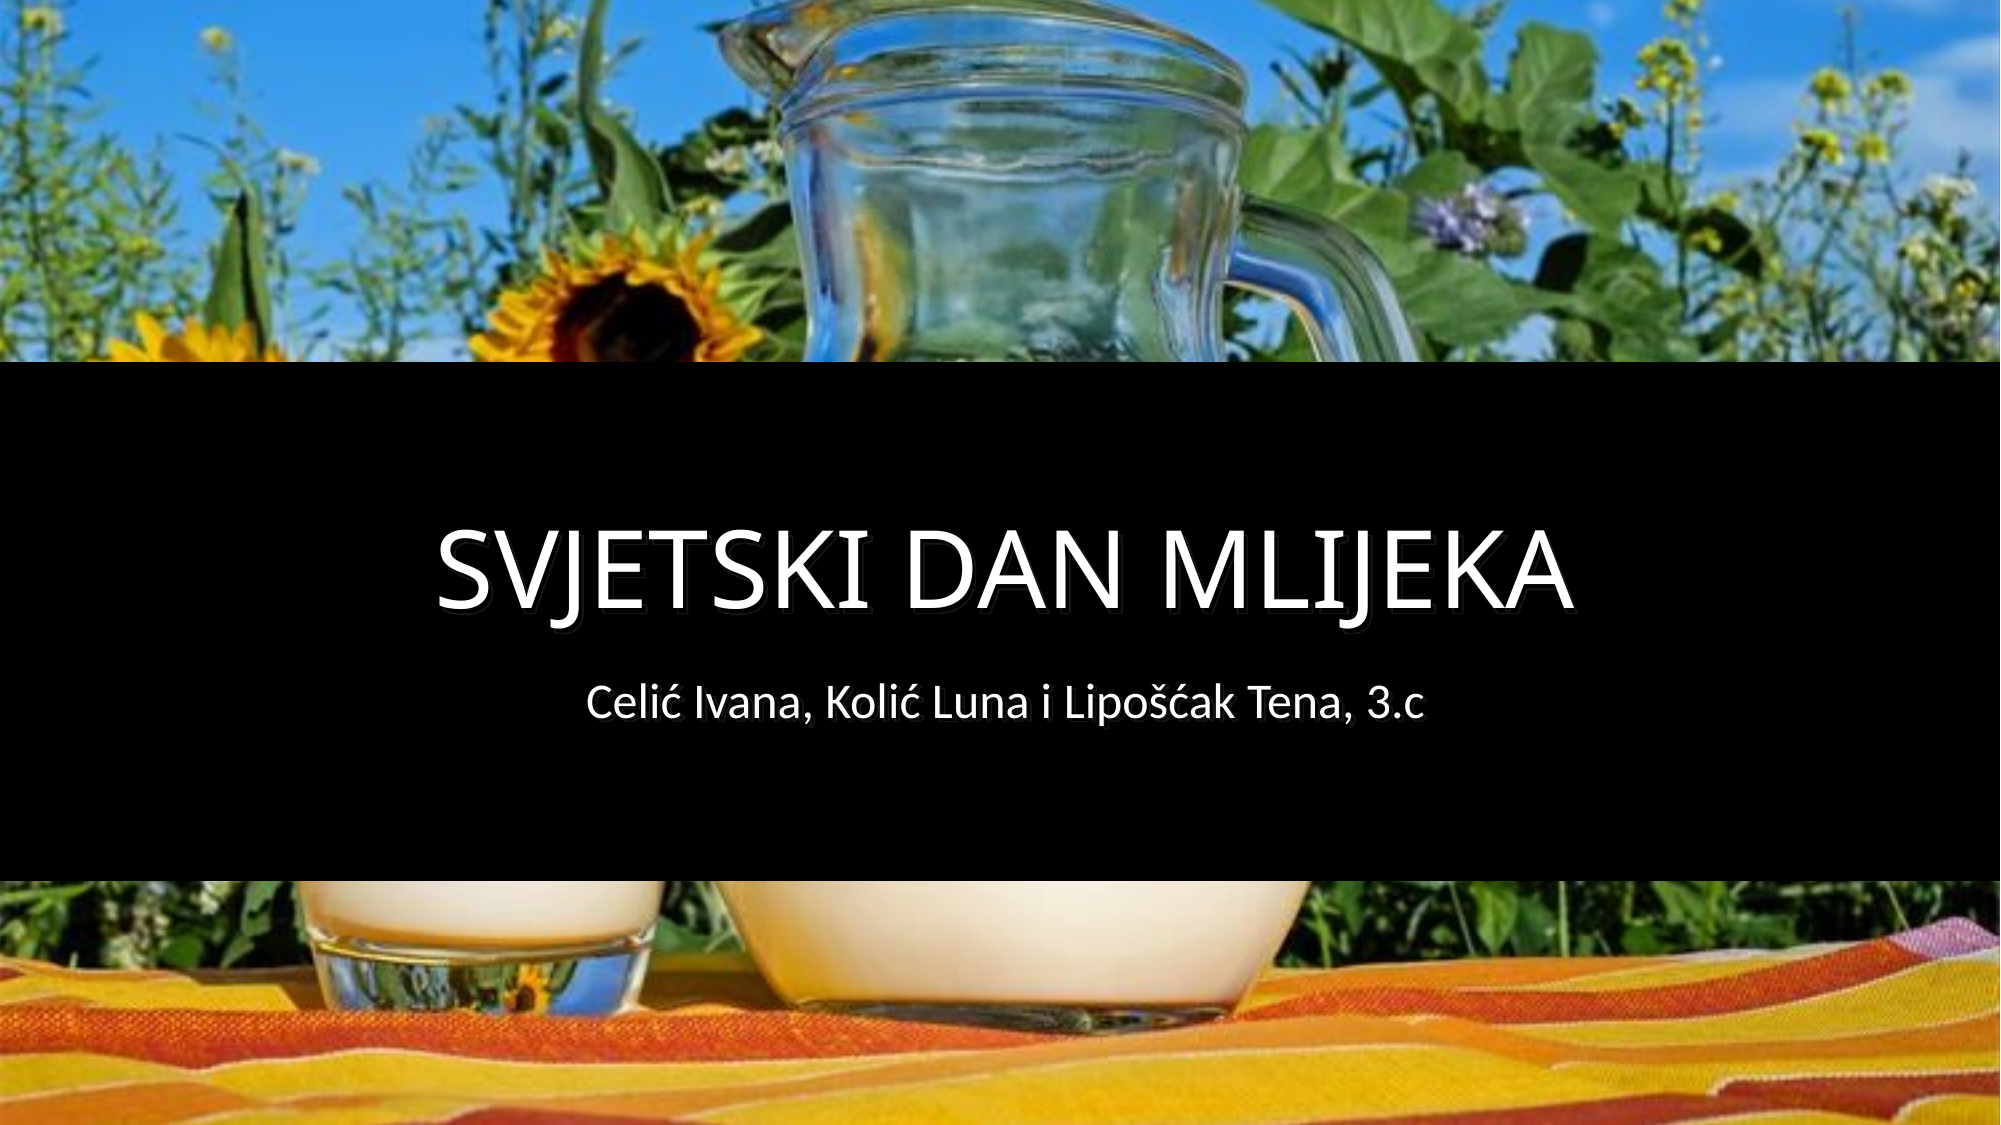

# SVJETSKI DAN MLIJEKA
Celić Ivana, Kolić Luna i Lipošćak Tena, 3.c